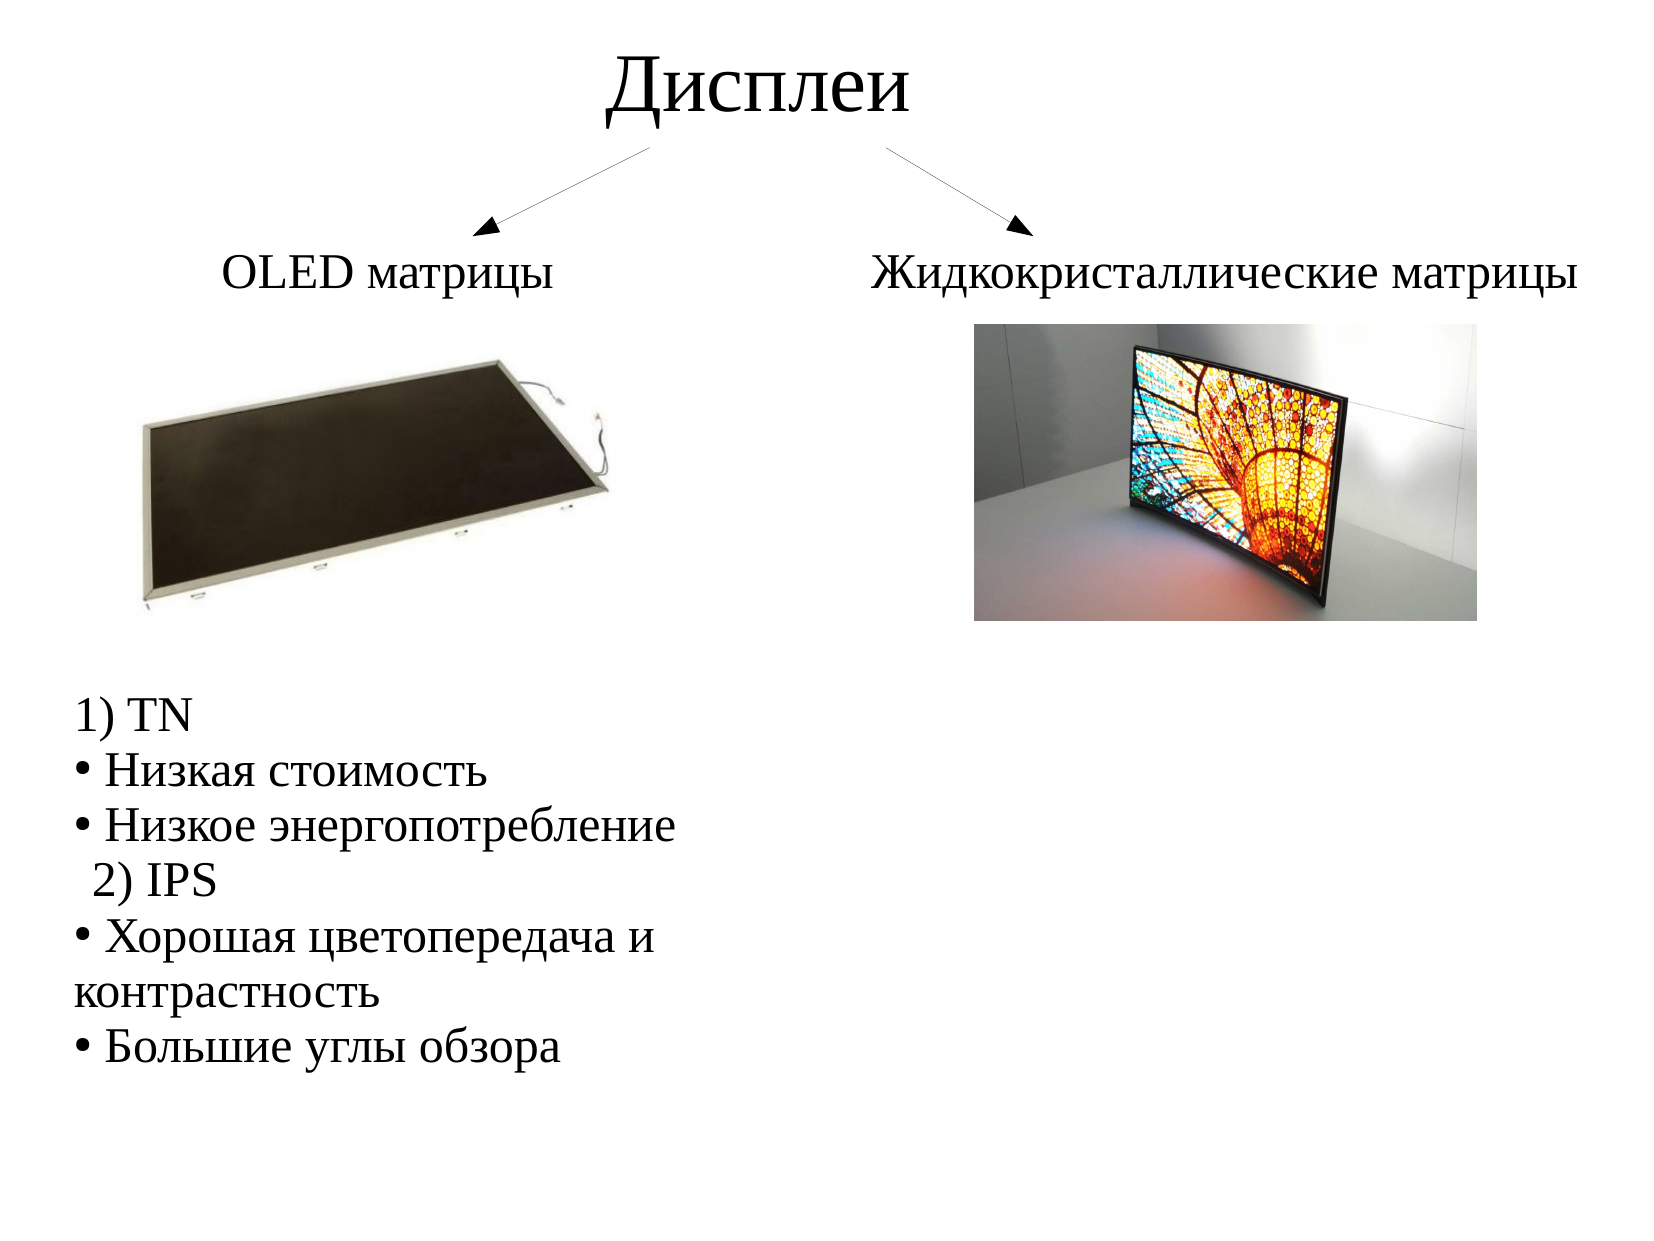

Дисплеи
OLED матрицы
Жидкокристаллические матрицы
1) TN
 Низкая стоимость
 Низкое энергопотребление
2) IPS
 Хорошая цветопередача и контрастность
 Большие углы обзора